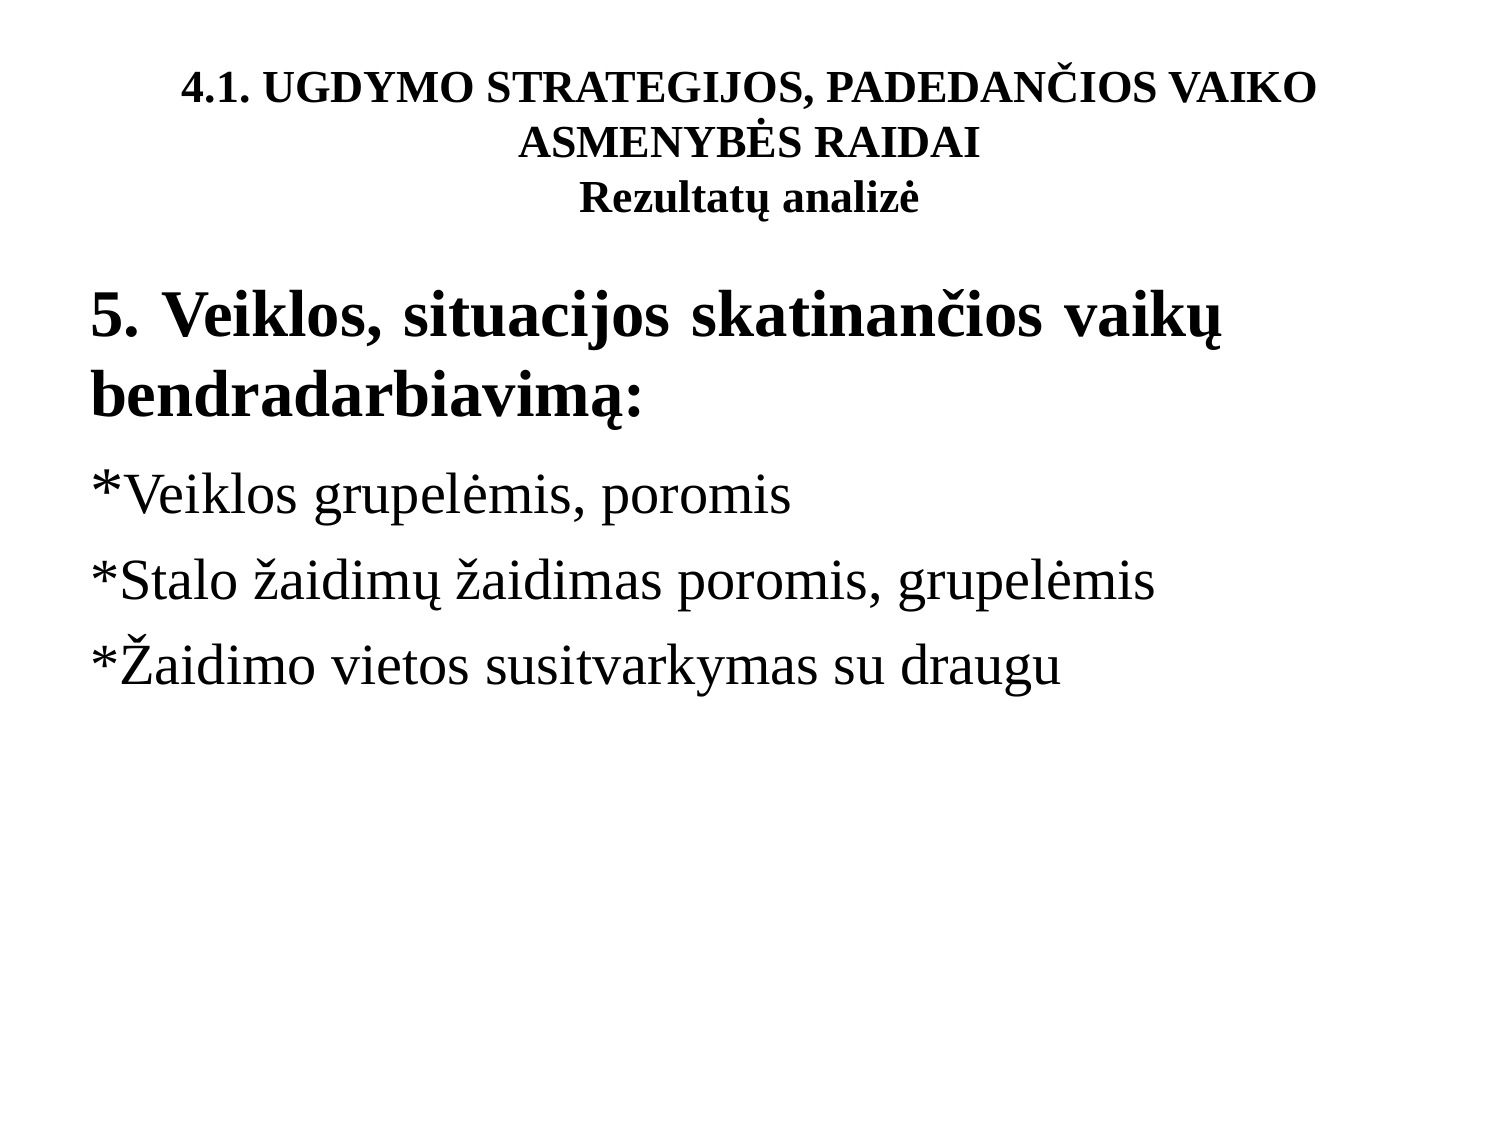

# 4.1. UGDYMO STRATEGIJOS, PADEDANČIOS VAIKO ASMENYBĖS RAIDAI Rezultatų analizė
5. Veiklos, situacijos skatinančios vaikų bendradarbiavimą:
*Veiklos grupelėmis, poromis
*Stalo žaidimų žaidimas poromis, grupelėmis
*Žaidimo vietos susitvarkymas su draugu